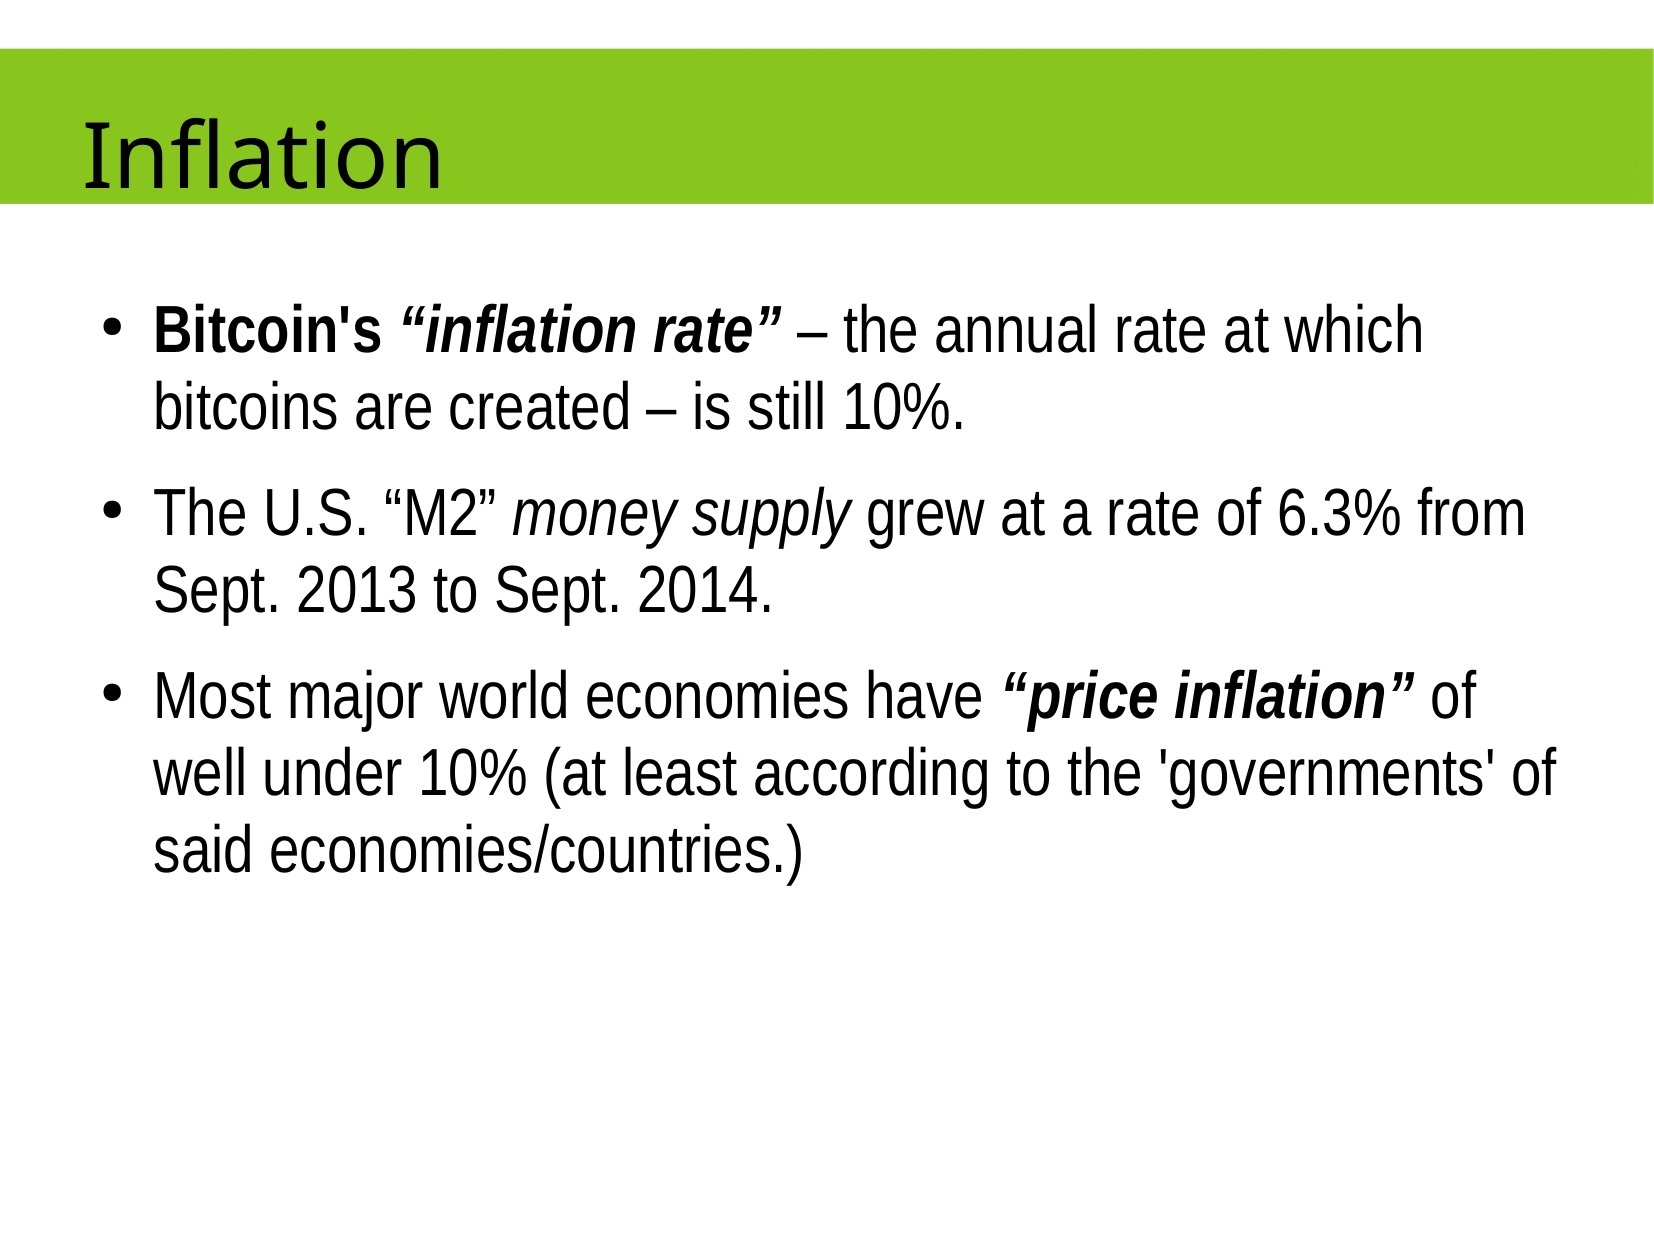

# Inflation
Bitcoin's “inflation rate” – the annual rate at which bitcoins are created – is still 10%.
The U.S. “M2” money supply grew at a rate of 6.3% from Sept. 2013 to Sept. 2014.
Most major world economies have “price inflation” of well under 10% (at least according to the 'governments' of said economies/countries.)